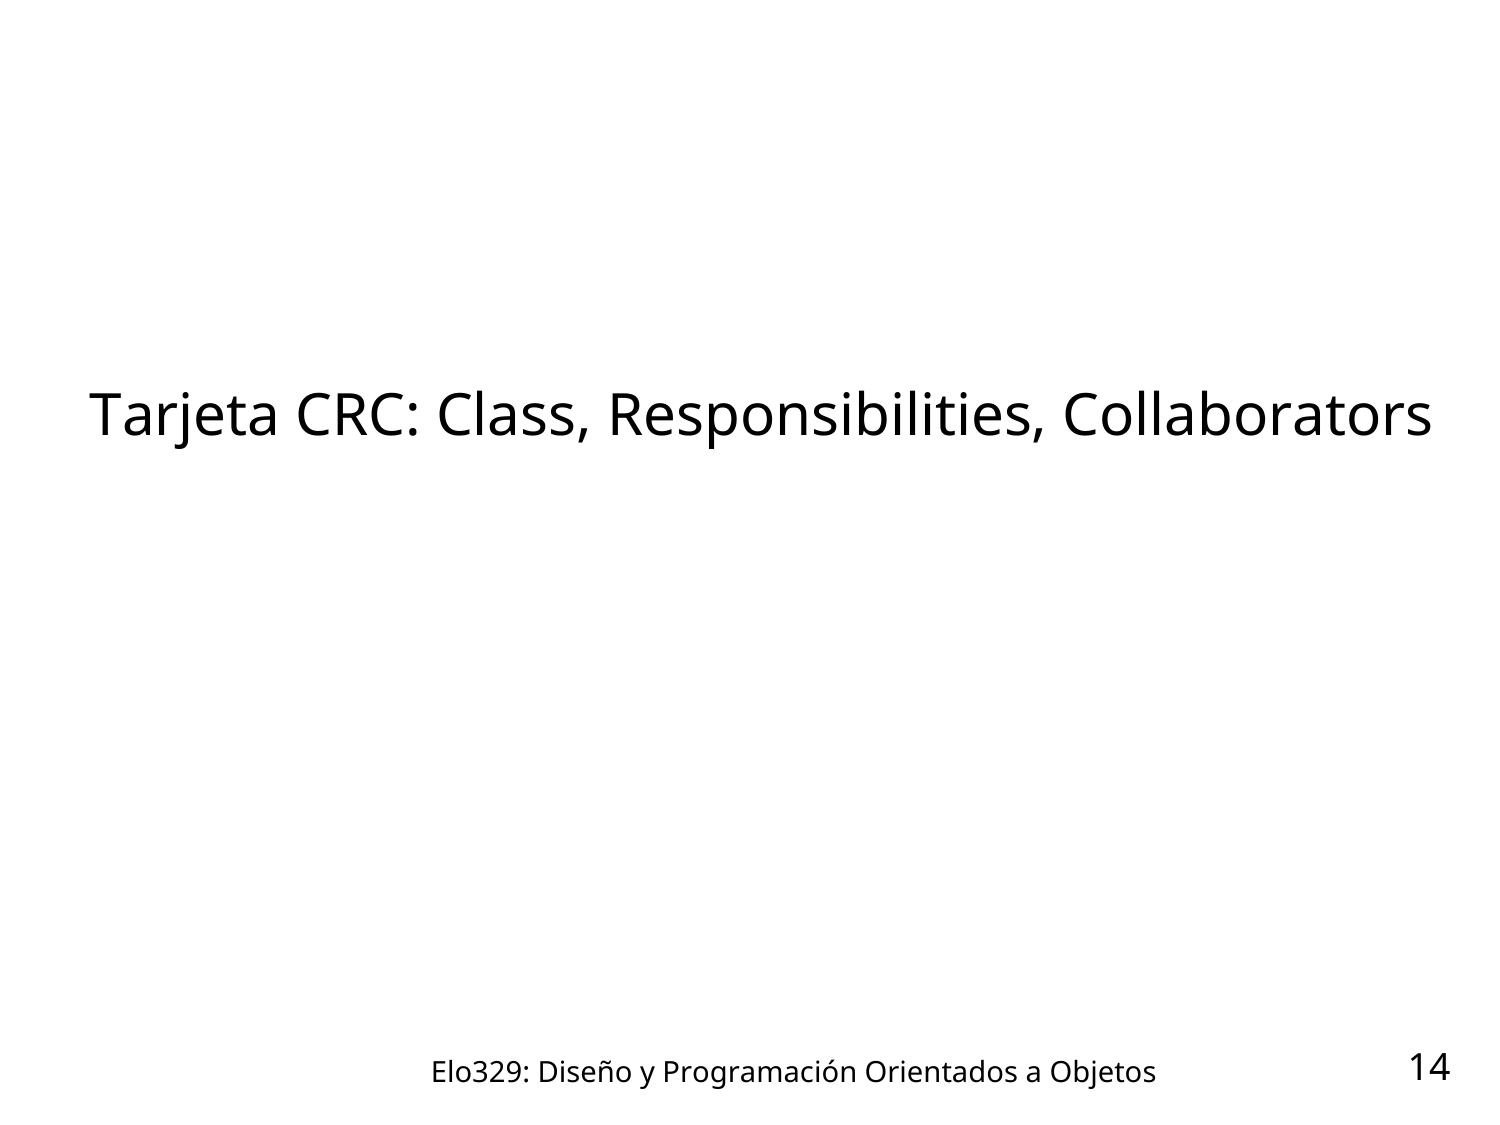

# Tarjeta CRC: Class, Responsibilities, Collaborators
14